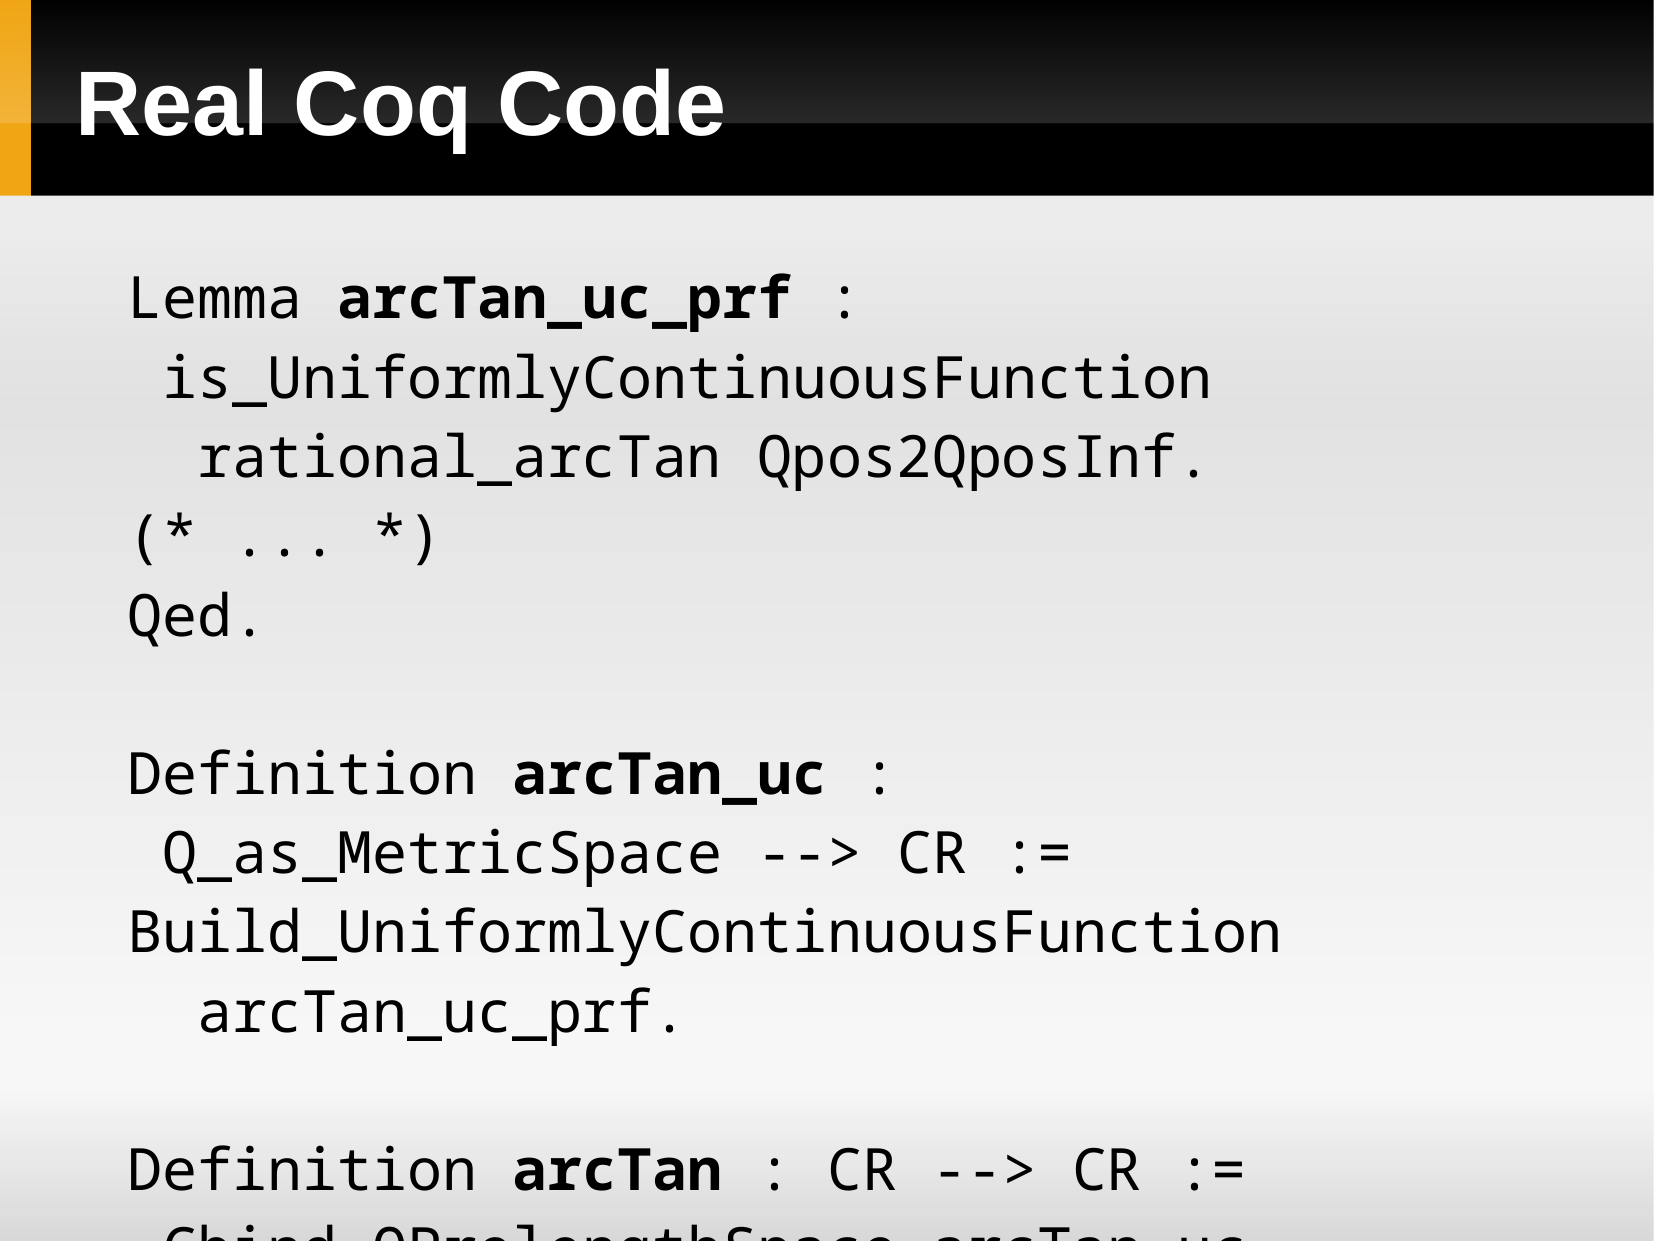

# Real Coq Code
Lemma arcTan_uc_prf :
 is_UniformlyContinuousFunction
 rational_arcTan Qpos2QposInf.
(* ... *)
Qed.
Definition arcTan_uc :
 Q_as_MetricSpace --> CR :=
Build_UniformlyContinuousFunction
 arcTan_uc_prf.
Definition arcTan : CR --> CR :=
 Cbind QPrelengthSpace arcTan_uc.